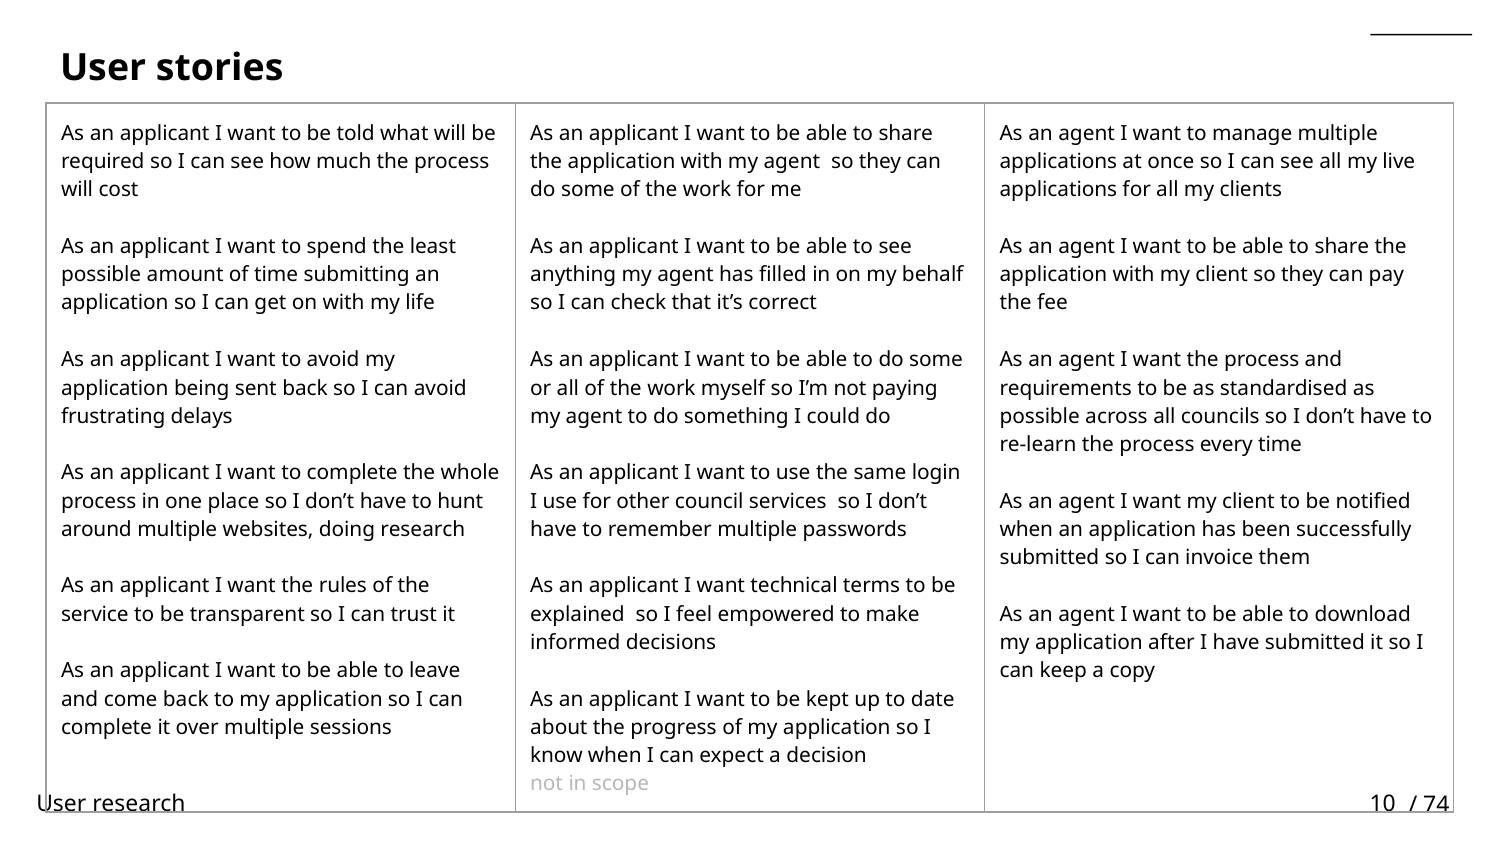

User stories
| As an applicant I want to be told what will be required so I can see how much the process will cost As an applicant I want to spend the least possible amount of time submitting an application so I can get on with my life As an applicant I want to avoid my application being sent back so I can avoid frustrating delays As an applicant I want to complete the whole process in one place so I don’t have to hunt around multiple websites, doing research As an applicant I want the rules of the service to be transparent so I can trust it As an applicant I want to be able to leave and come back to my application so I can complete it over multiple sessions | As an applicant I want to be able to share the application with my agent so they can do some of the work for me As an applicant I want to be able to see anything my agent has filled in on my behalf so I can check that it’s correct As an applicant I want to be able to do some or all of the work myself so I’m not paying my agent to do something I could do As an applicant I want to use the same login I use for other council services so I don’t have to remember multiple passwords As an applicant I want technical terms to be explained so I feel empowered to make informed decisions As an applicant I want to be kept up to date about the progress of my application so I know when I can expect a decision not in scope | As an agent I want to manage multiple applications at once so I can see all my live applications for all my clients As an agent I want to be able to share the application with my client so they can pay the fee As an agent I want the process and requirements to be as standardised as possible across all councils so I don’t have to re-learn the process every time As an agent I want my client to be notified when an application has been successfully submitted so I can invoice them As an agent I want to be able to download my application after I have submitted it so I can keep a copy |
| --- | --- | --- |
# User research